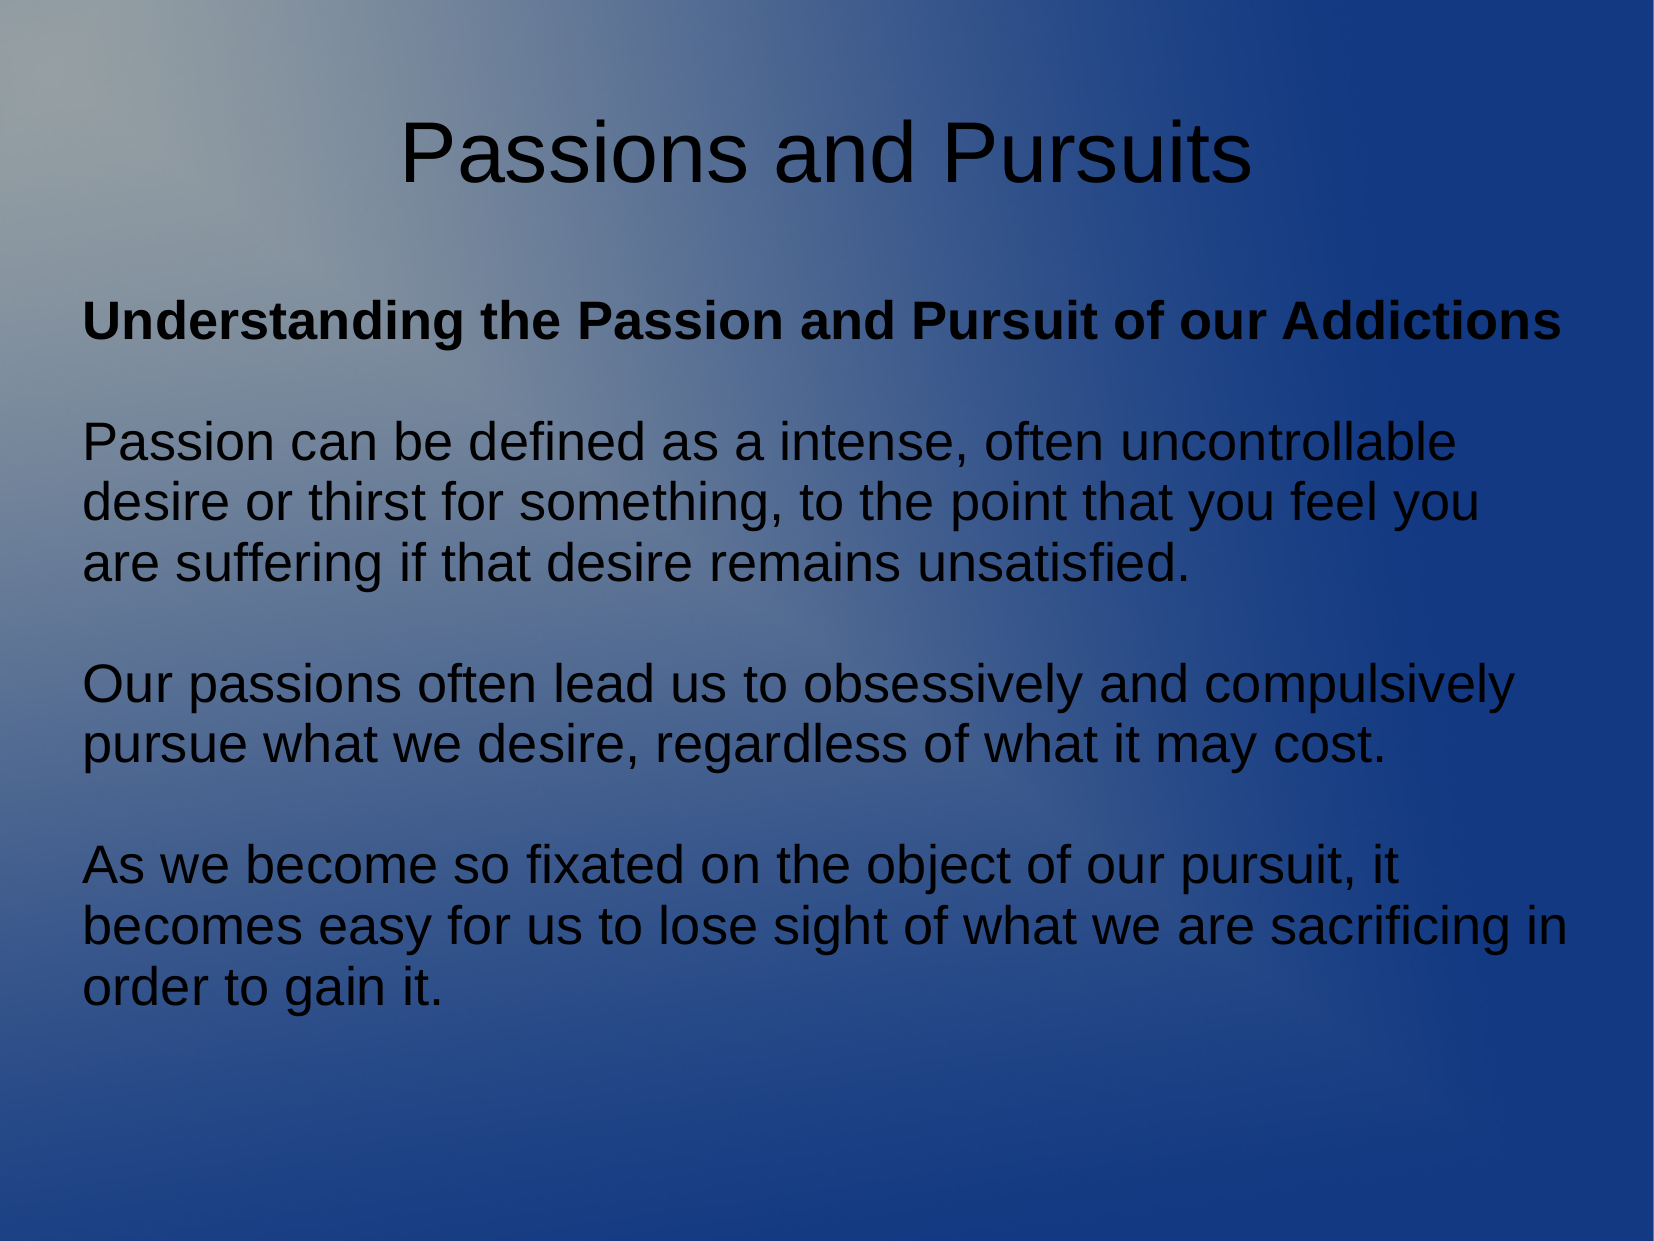

# Passions and Pursuits
Understanding the Passion and Pursuit of our Addictions
Passion can be defined as a intense, often uncontrollable desire or thirst for something, to the point that you feel you are suffering if that desire remains unsatisfied.
Our passions often lead us to obsessively and compulsively pursue what we desire, regardless of what it may cost.
As we become so fixated on the object of our pursuit, it becomes easy for us to lose sight of what we are sacrificing in order to gain it.